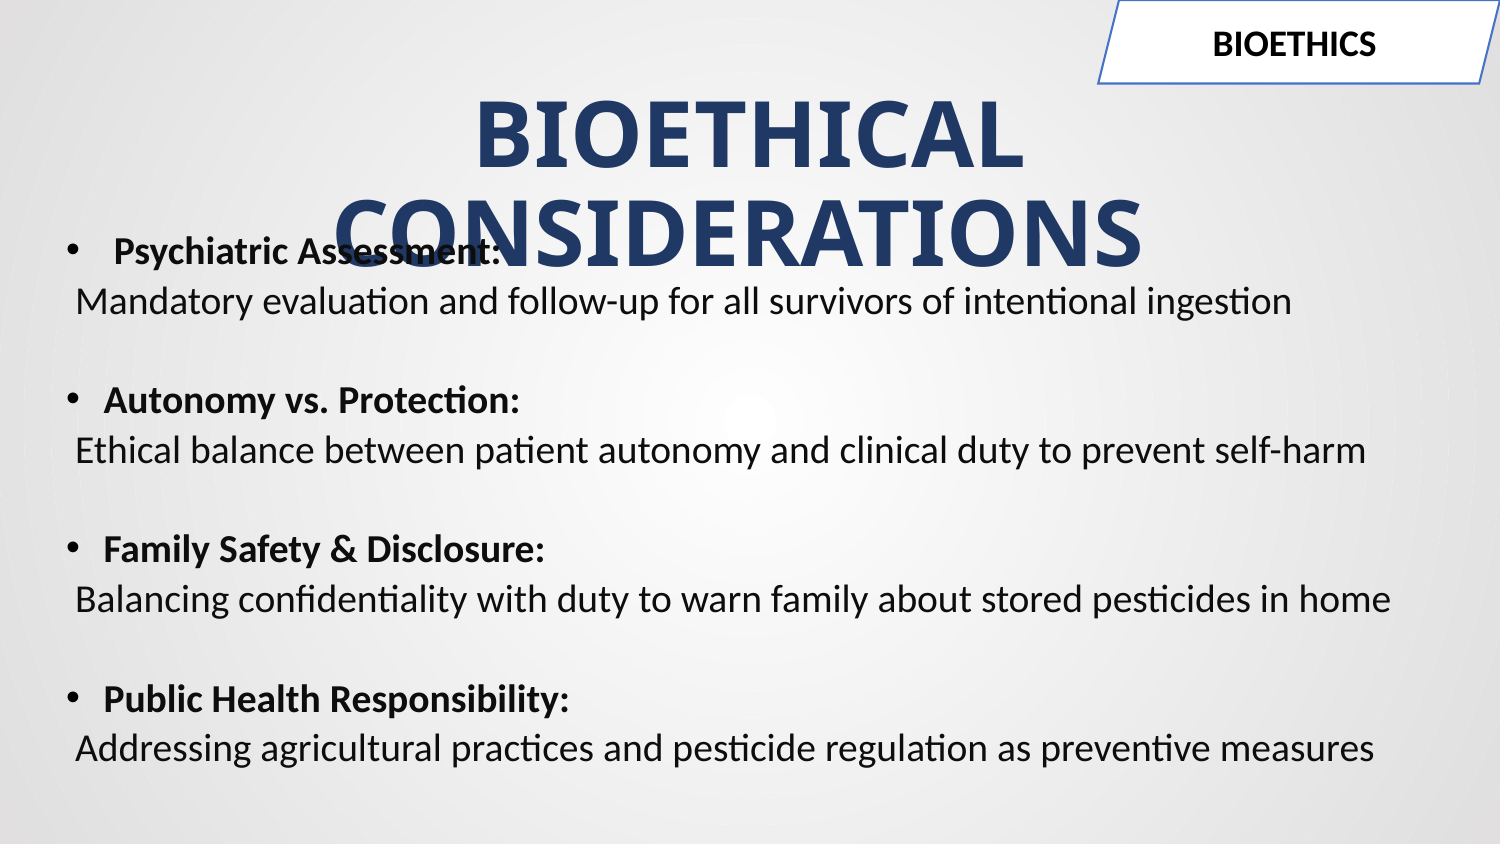

BIOETHICS
# BIOETHICAL CONSIDERATIONS
 Psychiatric Assessment:
 Mandatory evaluation and follow-up for all survivors of intentional ingestion
Autonomy vs. Protection:
 Ethical balance between patient autonomy and clinical duty to prevent self-harm
Family Safety & Disclosure:
 Balancing confidentiality with duty to warn family about stored pesticides in home
Public Health Responsibility:
 Addressing agricultural practices and pesticide regulation as preventive measures